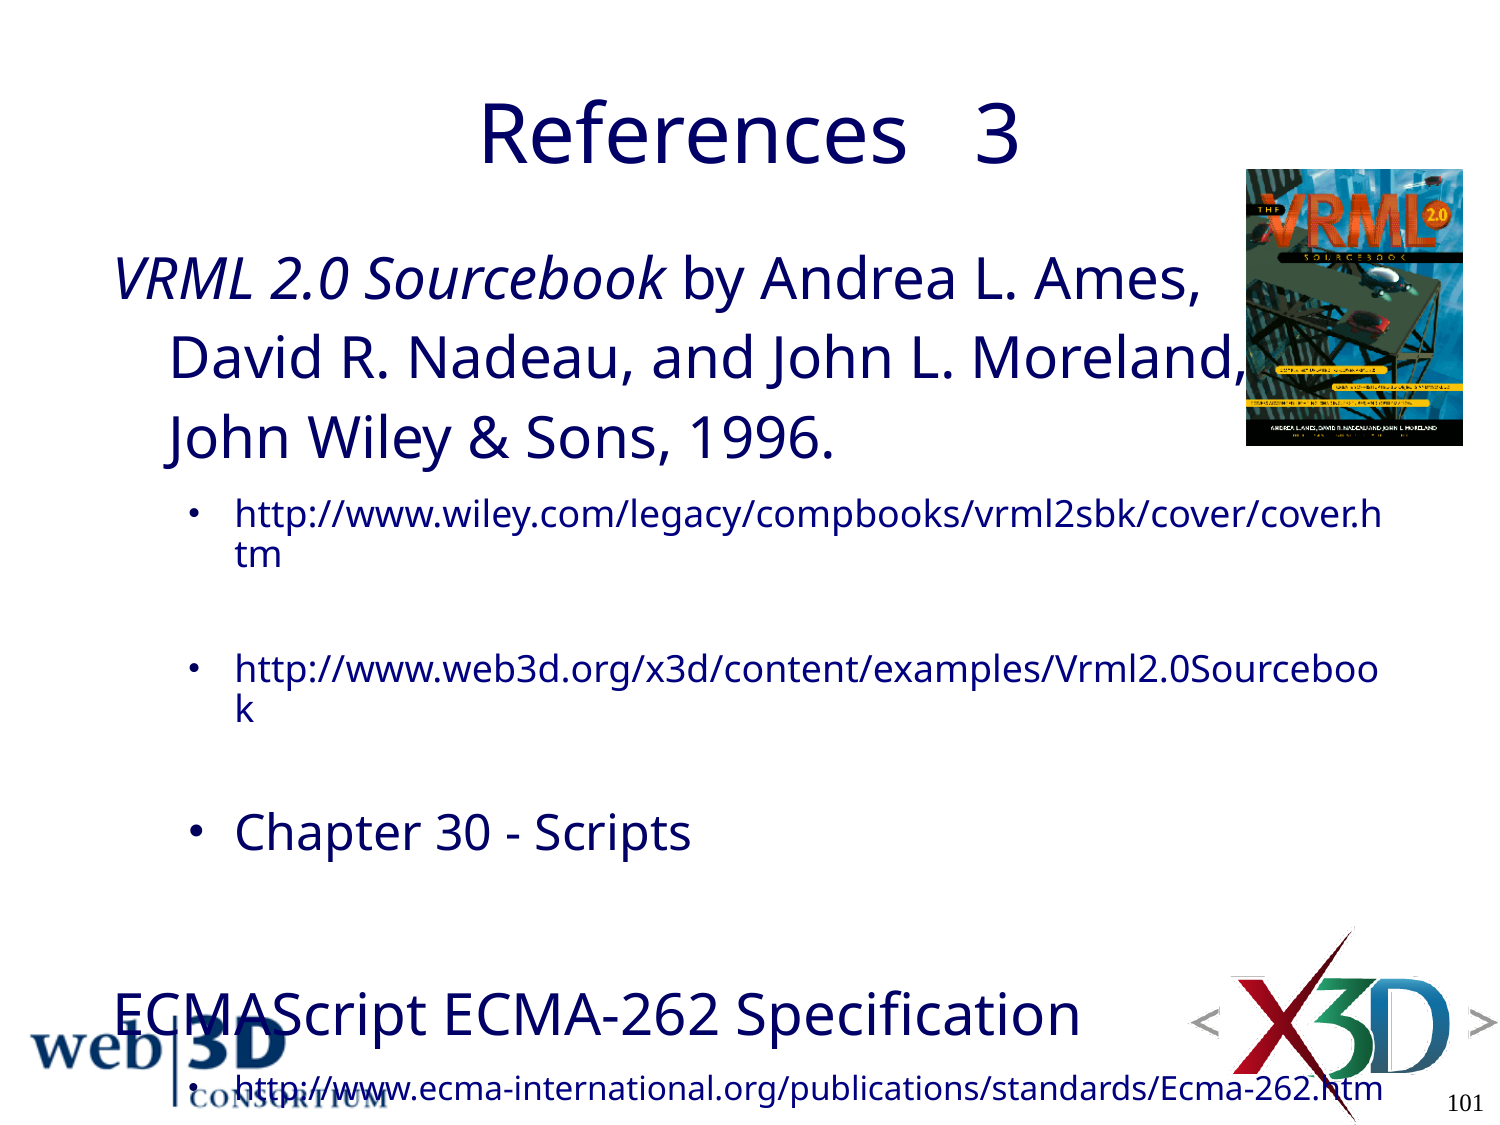

# References 3
VRML 2.0 Sourcebook by Andrea L. Ames, David R. Nadeau, and John L. Moreland, John Wiley & Sons, 1996.
http://www.wiley.com/legacy/compbooks/vrml2sbk/cover/cover.htm
http://www.web3d.org/x3d/content/examples/Vrml2.0Sourcebook
Chapter 30 - Scripts
ECMAScript ECMA-262 Specification
http://www.ecma-international.org/publications/standards/Ecma-262.htm
http://www.ecma-international.org/publications/files/ECMA-ST/Ecma-262.pdf
http://www.web3d.org/specifications/Ecma-262.pdf